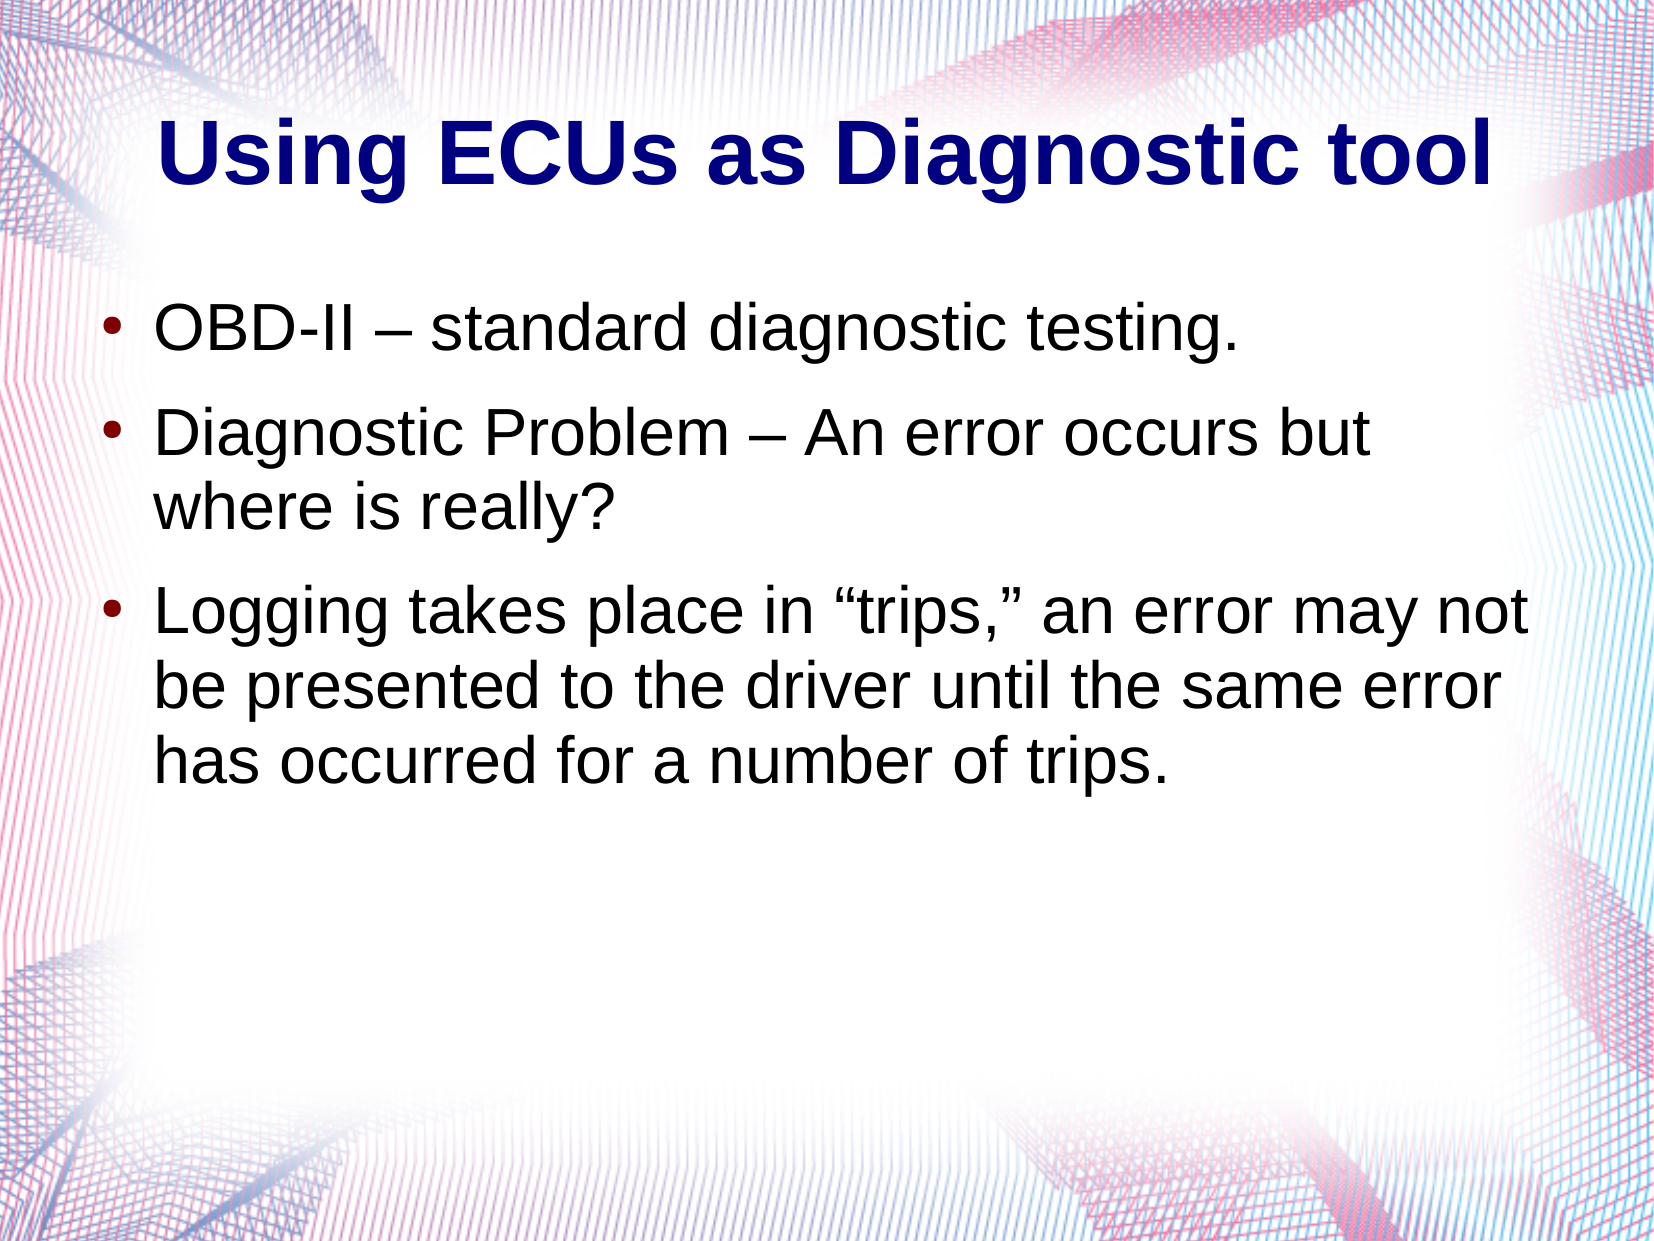

# Using ECUs as Diagnostic tool
OBD-II – standard diagnostic testing.
Diagnostic Problem – An error occurs but where is really?
Logging takes place in “trips,” an error may not be presented to the driver until the same error has occurred for a number of trips.